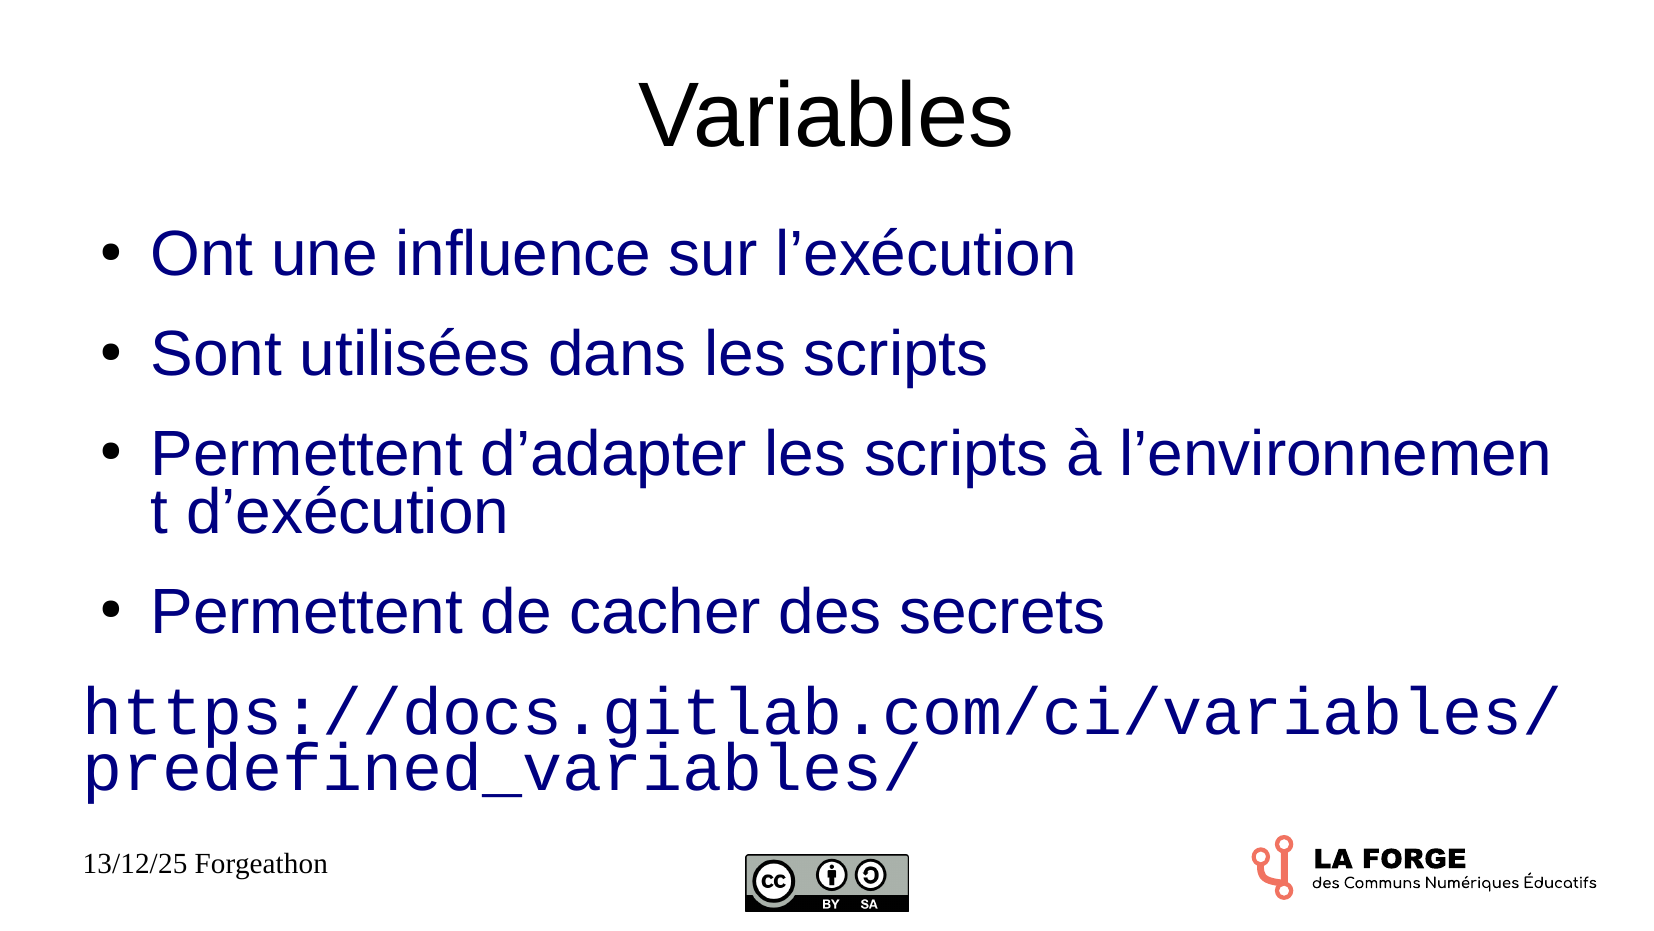

# Variables
Ont une influence sur l’exécution
Sont utilisées dans les scripts
Permettent d’adapter les scripts à l’environnement d’exécution
Permettent de cacher des secrets
https://docs.gitlab.com/ci/variables/predefined_variables/